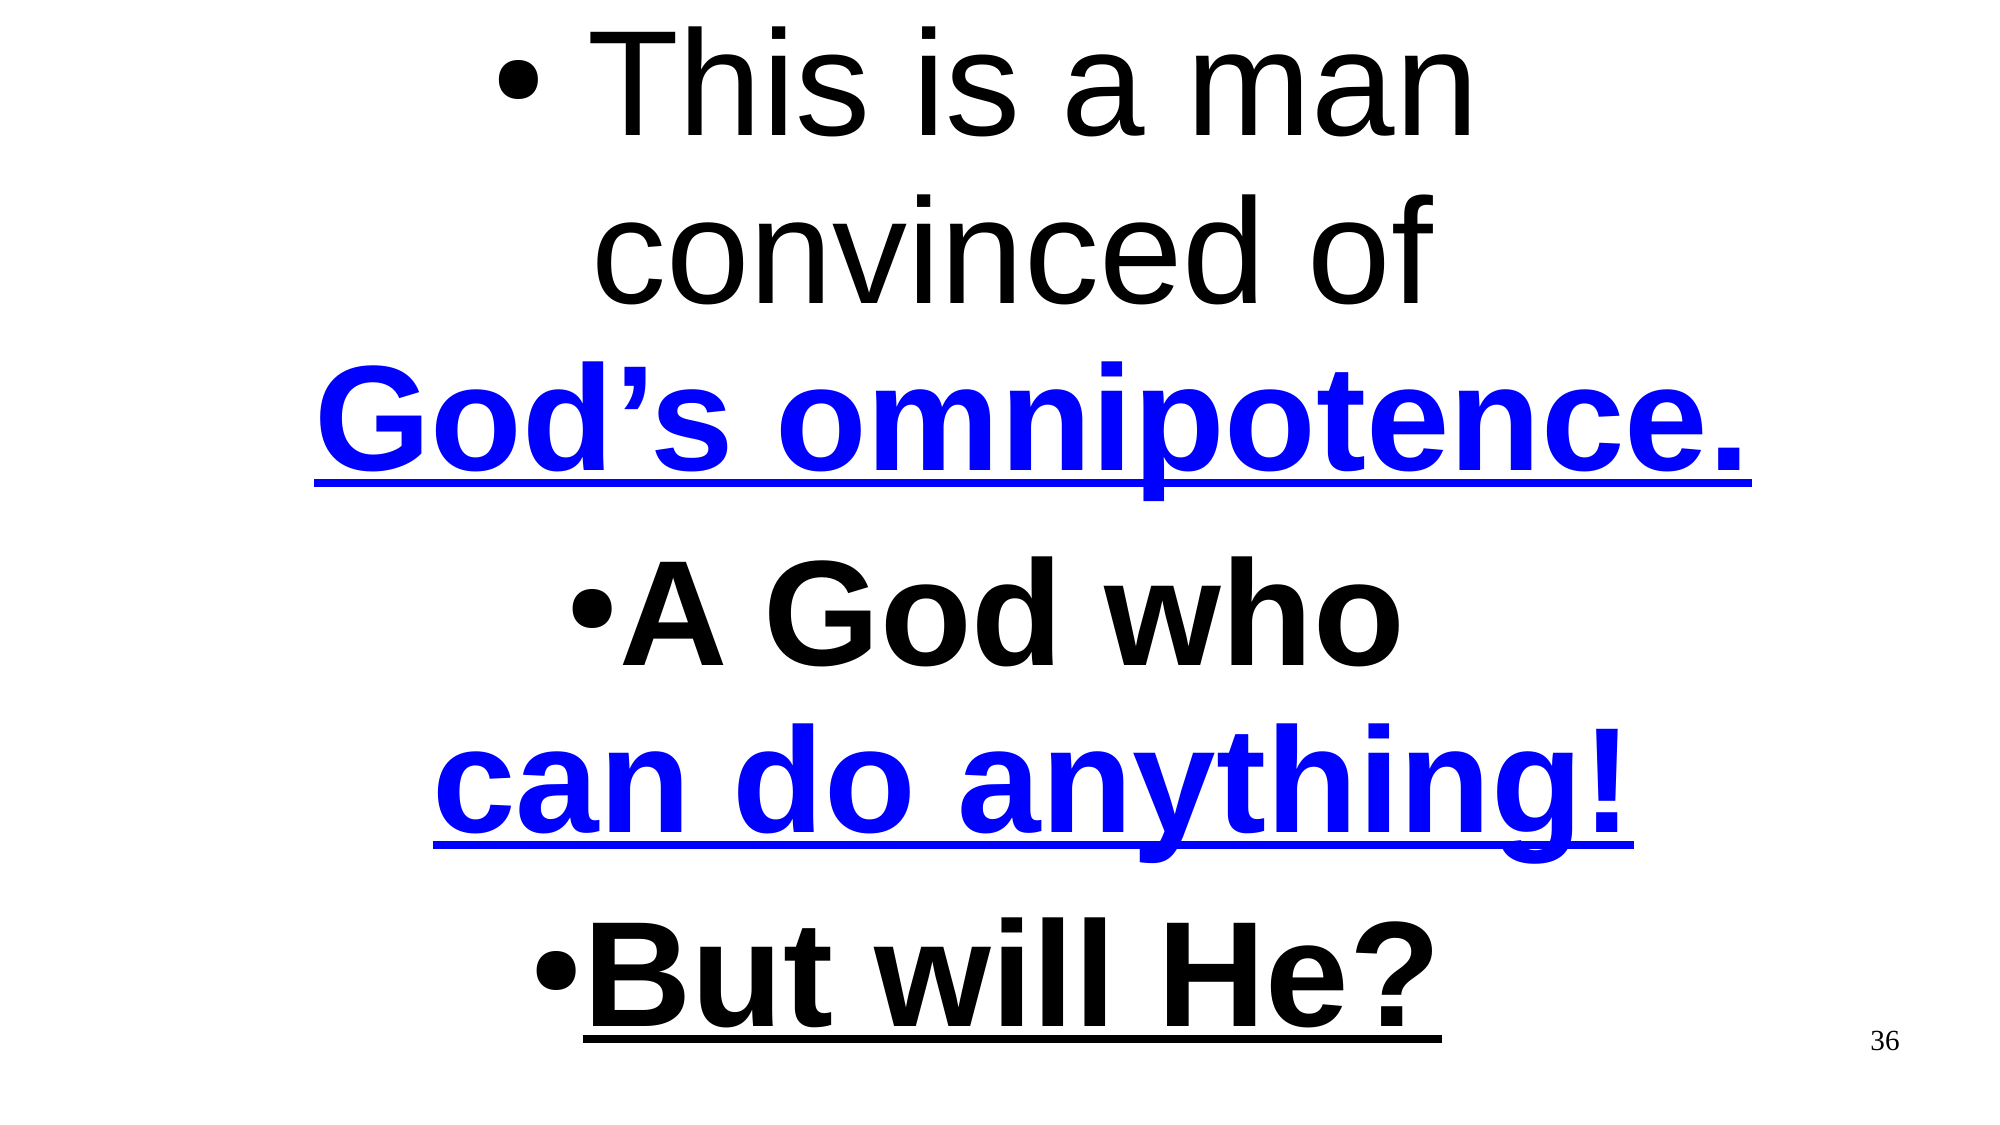

# This is a man convinced of God’s omnipotence.
A God who
can do anything!
But will He?
36